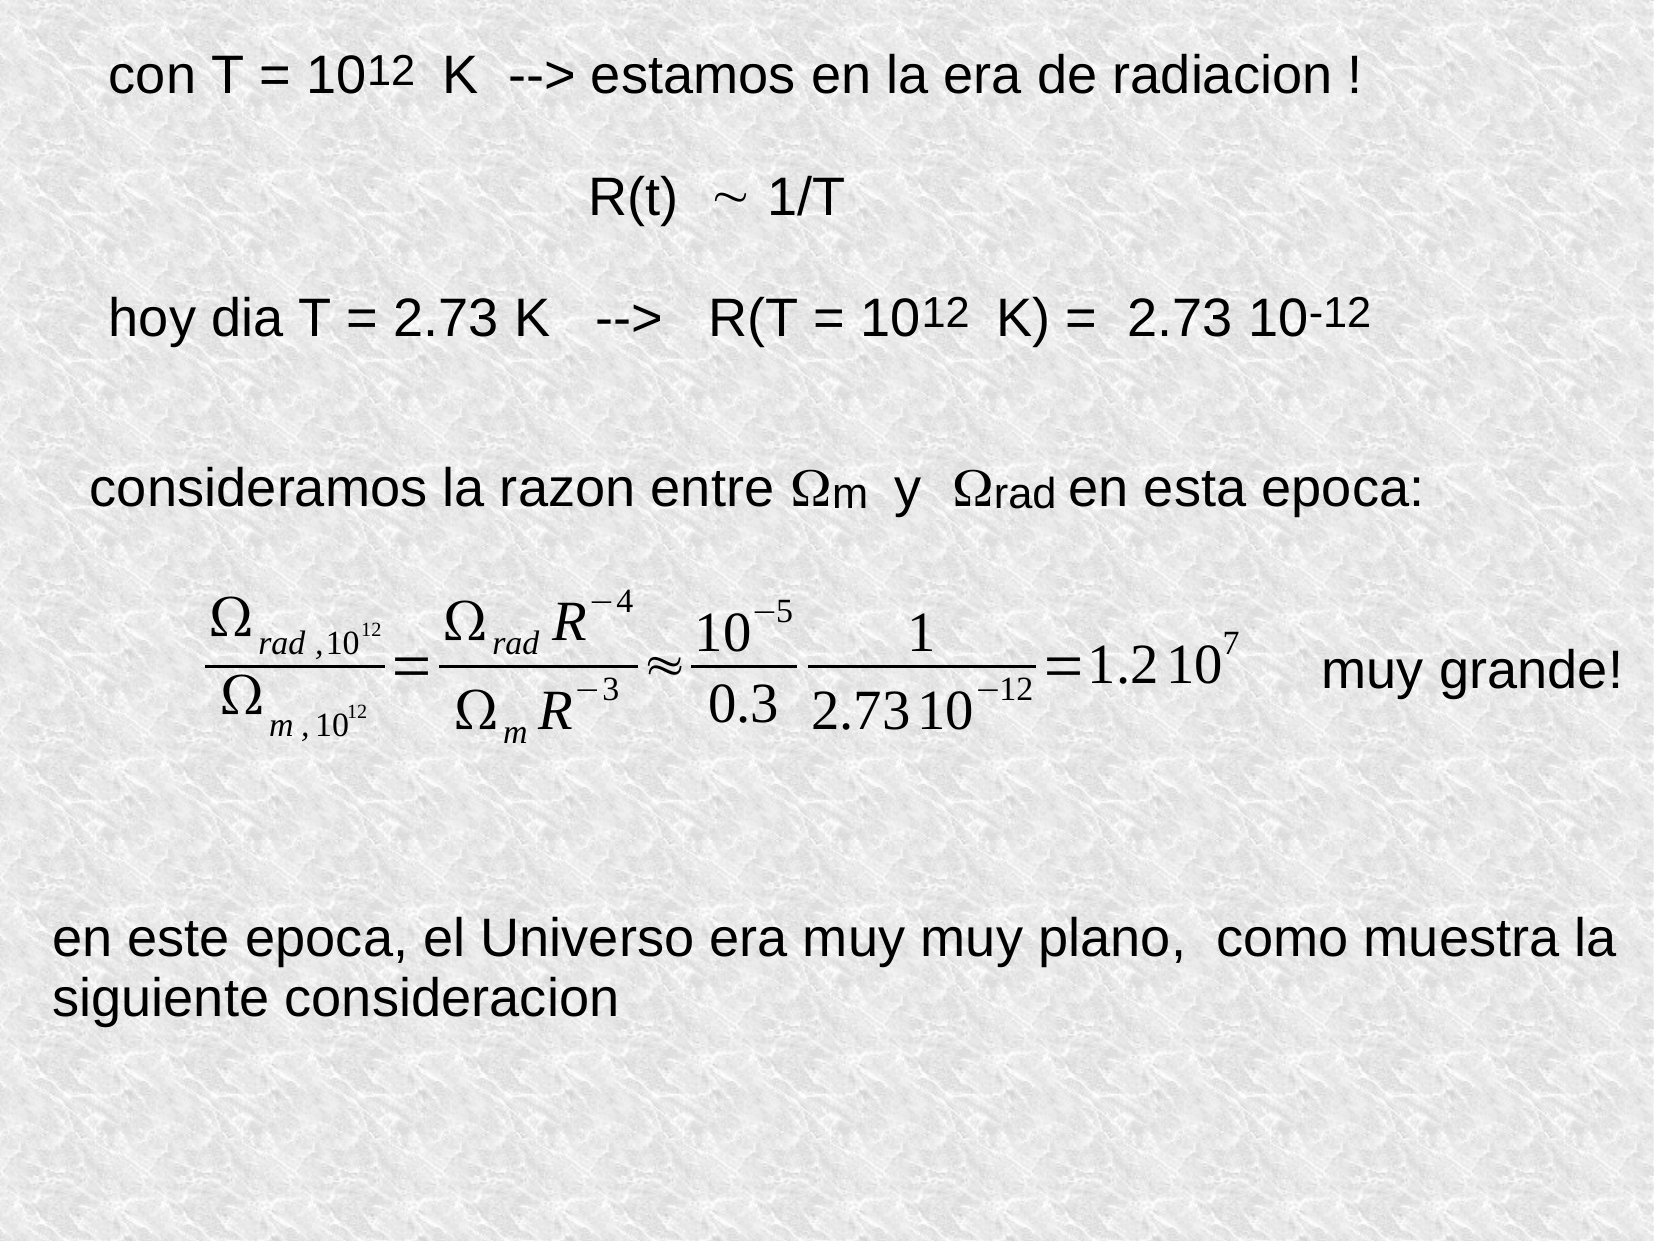

con T = 1012 K --> estamos en la era de radiacion !
 R(t)  1/T
hoy dia T = 2.73 K --> R(T = 1012 K) = 2.73 10-12
consideramos la razon entre m y rad en esta epoca:
muy grande!
en este epoca, el Universo era muy muy plano, como muestra la
siguiente consideracion